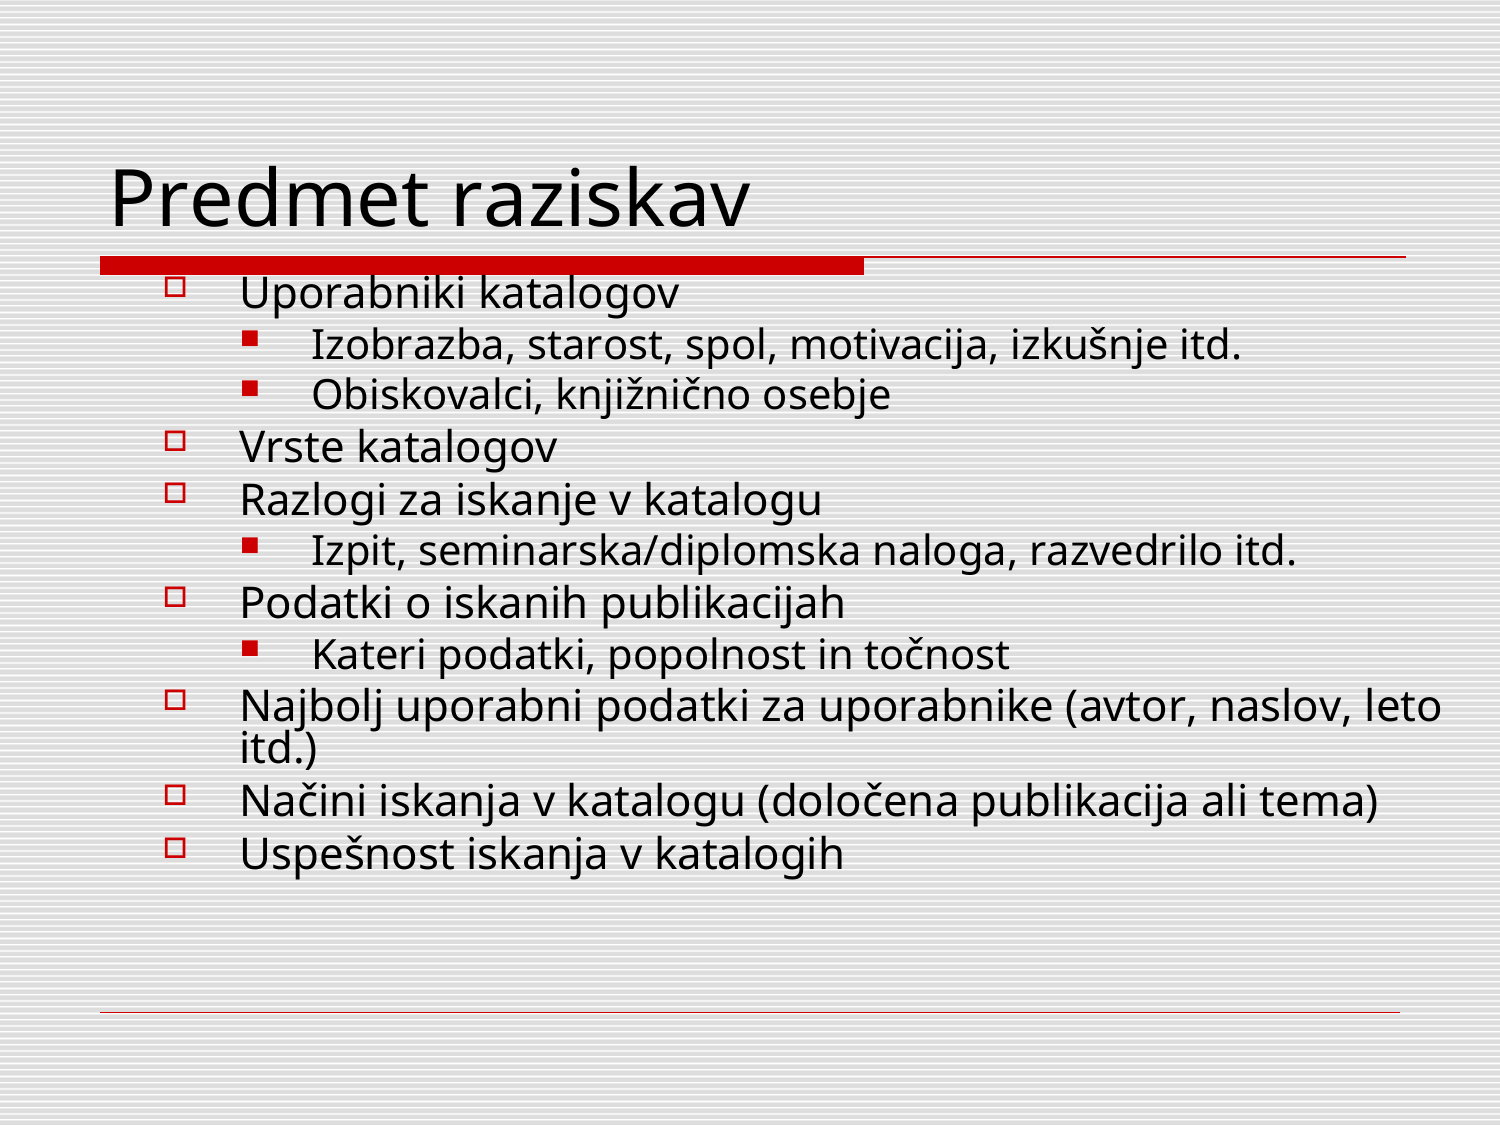

# Predmet raziskav
Uporabniki katalogov
Izobrazba, starost, spol, motivacija, izkušnje itd.
Obiskovalci, knjižnično osebje
Vrste katalogov
Razlogi za iskanje v katalogu
Izpit, seminarska/diplomska naloga, razvedrilo itd.
Podatki o iskanih publikacijah
Kateri podatki, popolnost in točnost
Najbolj uporabni podatki za uporabnike (avtor, naslov, leto itd.)
Načini iskanja v katalogu (določena publikacija ali tema)
Uspešnost iskanja v katalogih